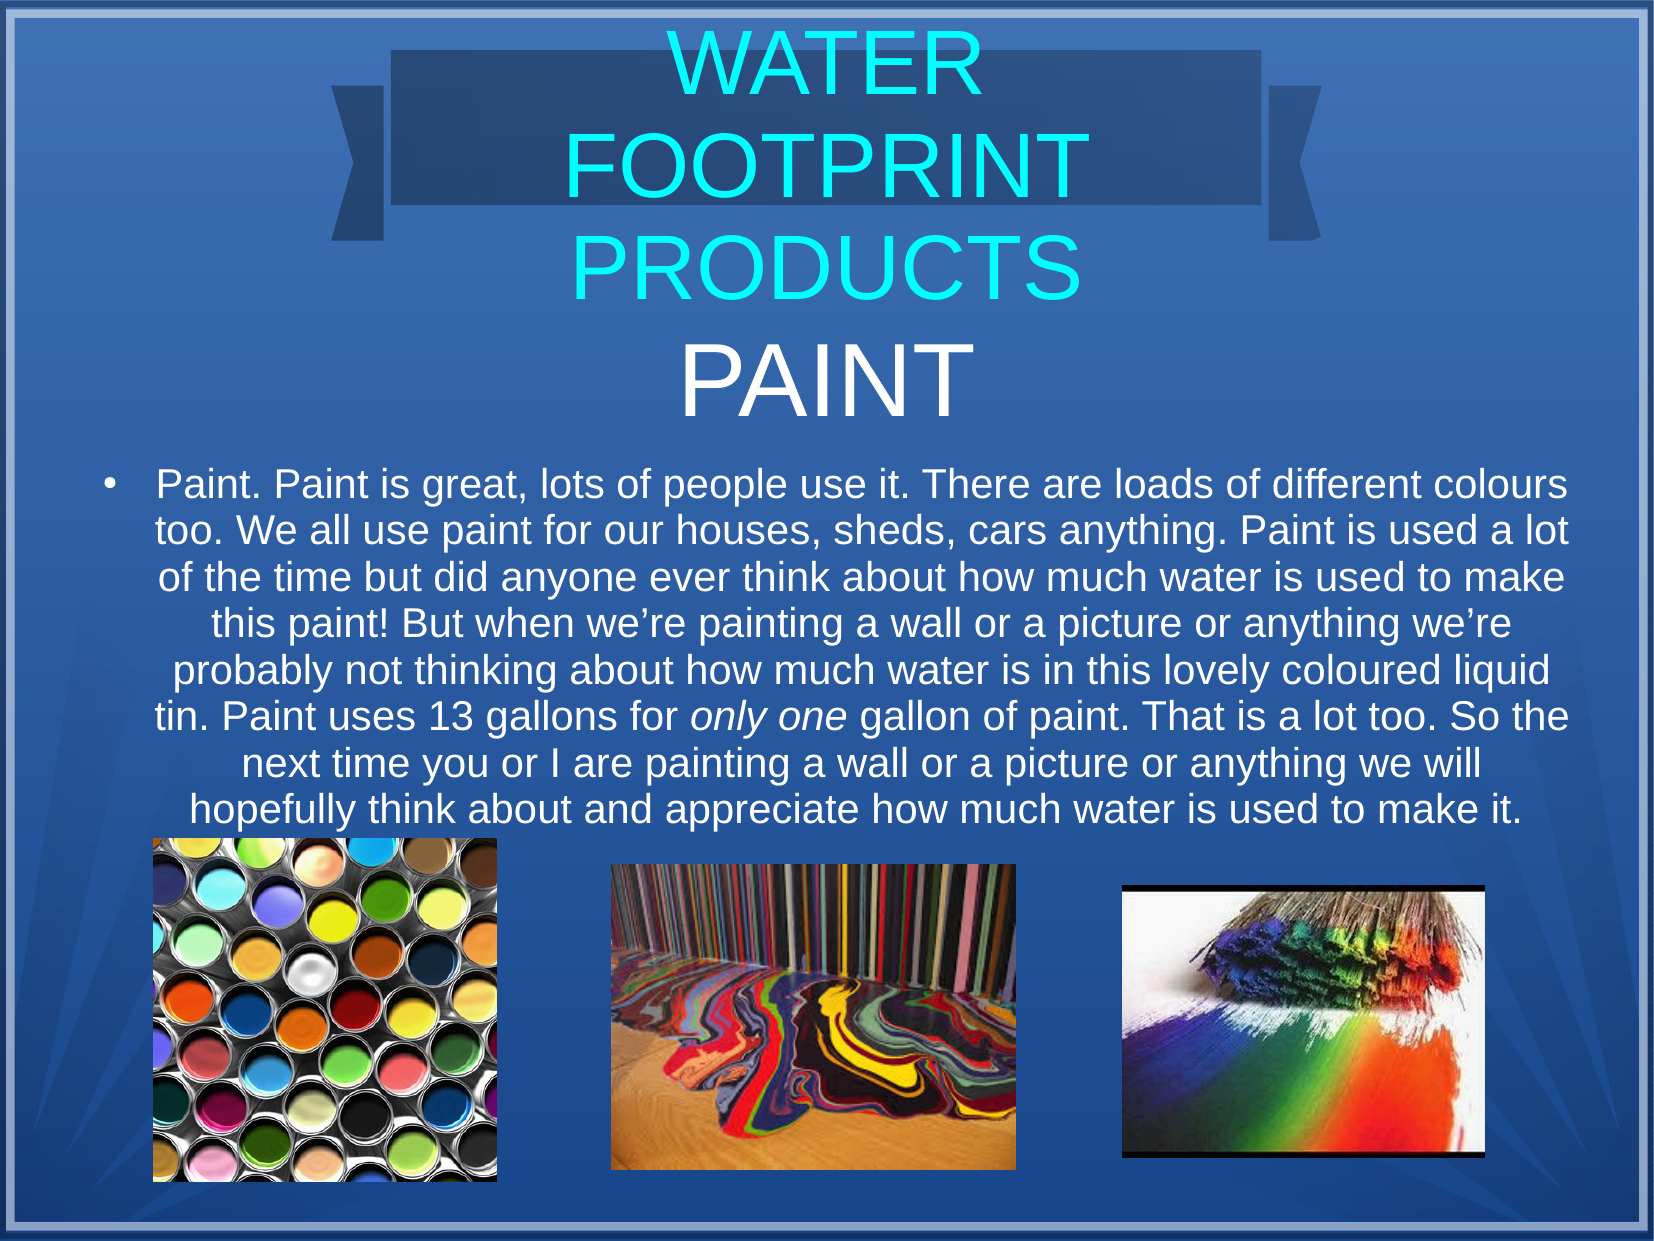

# WATER FOOTPRINT PRODUCTS
PAINT
Paint. Paint is great, lots of people use it. There are loads of different colours too. We all use paint for our houses, sheds, cars anything. Paint is used a lot of the time but did anyone ever think about how much water is used to make this paint! But when we’re painting a wall or a picture or anything we’re probably not thinking about how much water is in this lovely coloured liquid tin. Paint uses 13 gallons for only one gallon of paint. That is a lot too. So the next time you or I are painting a wall or a picture or anything we will hopefully think about and appreciate how much water is used to make it.